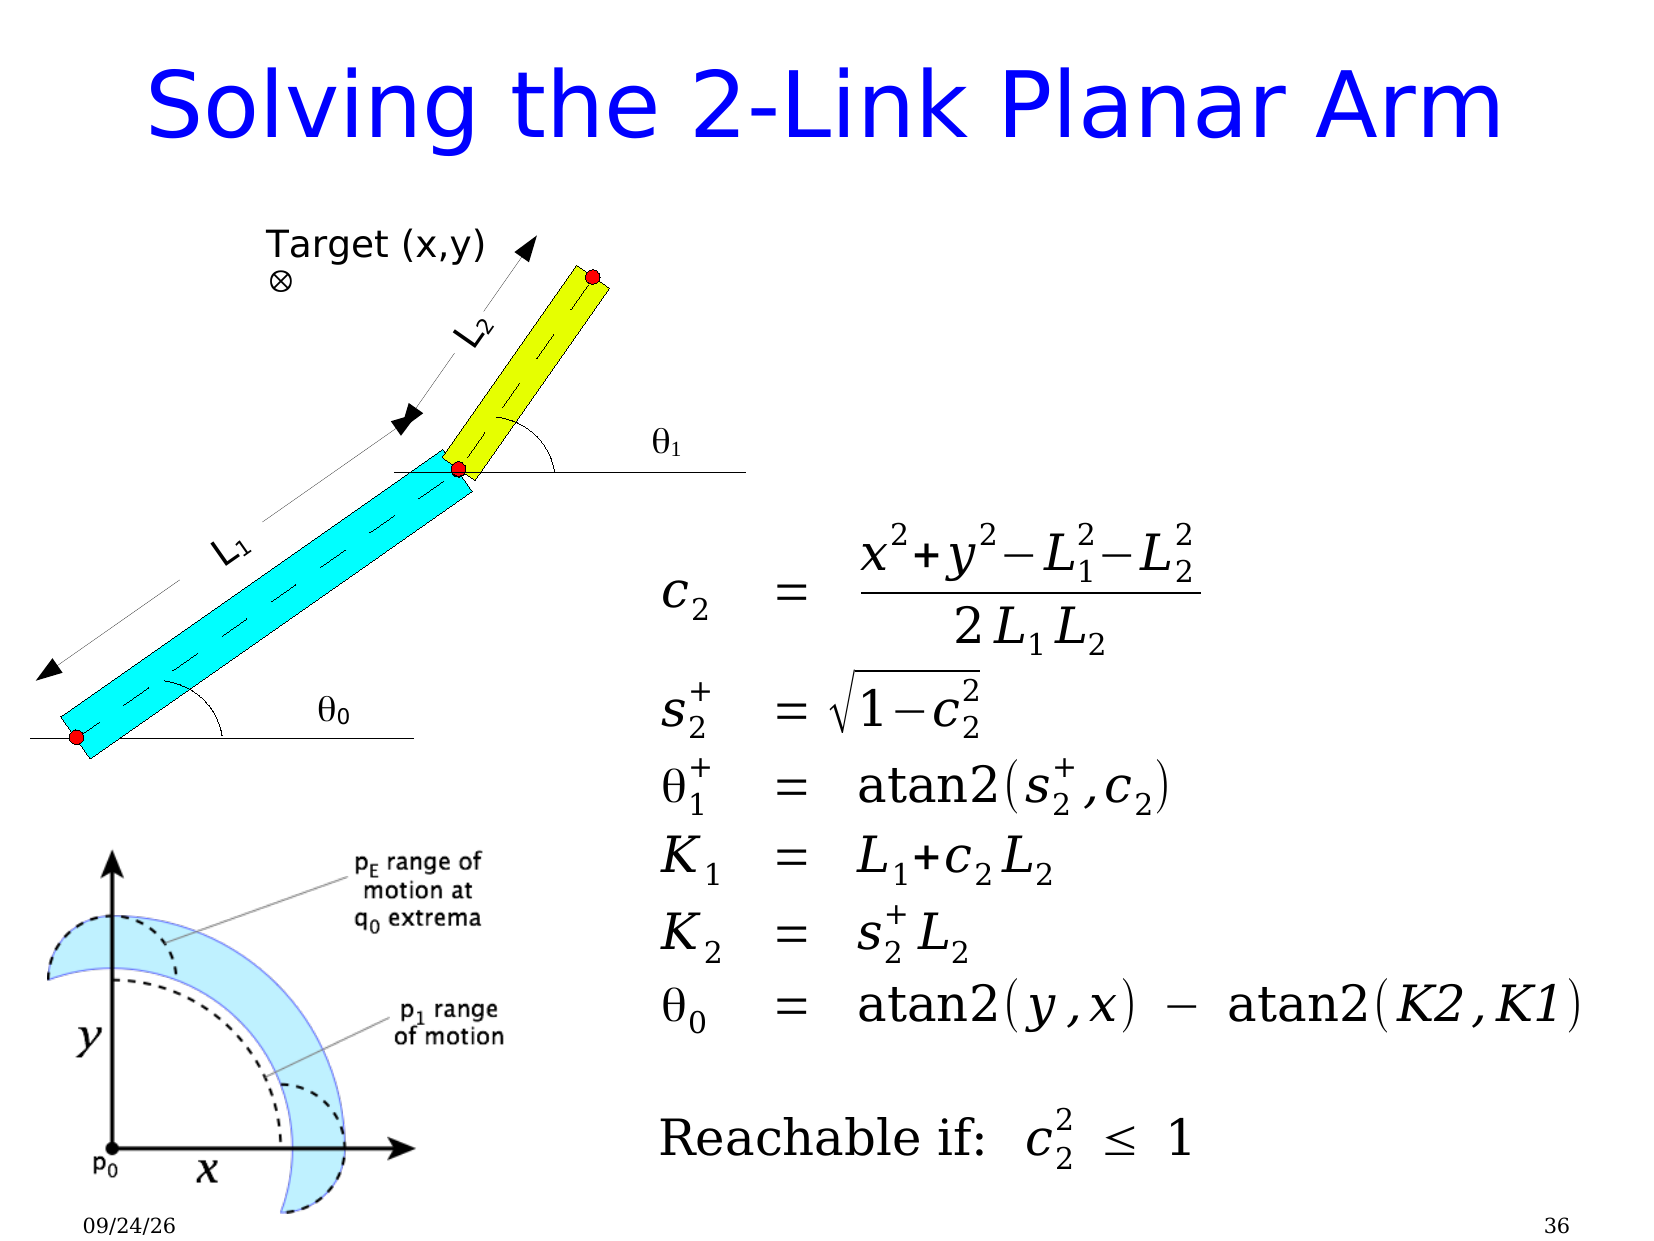

# Solving the 2-Link Planar Arm
Target (x,y) 
L2
L1
 q1
 q0
36